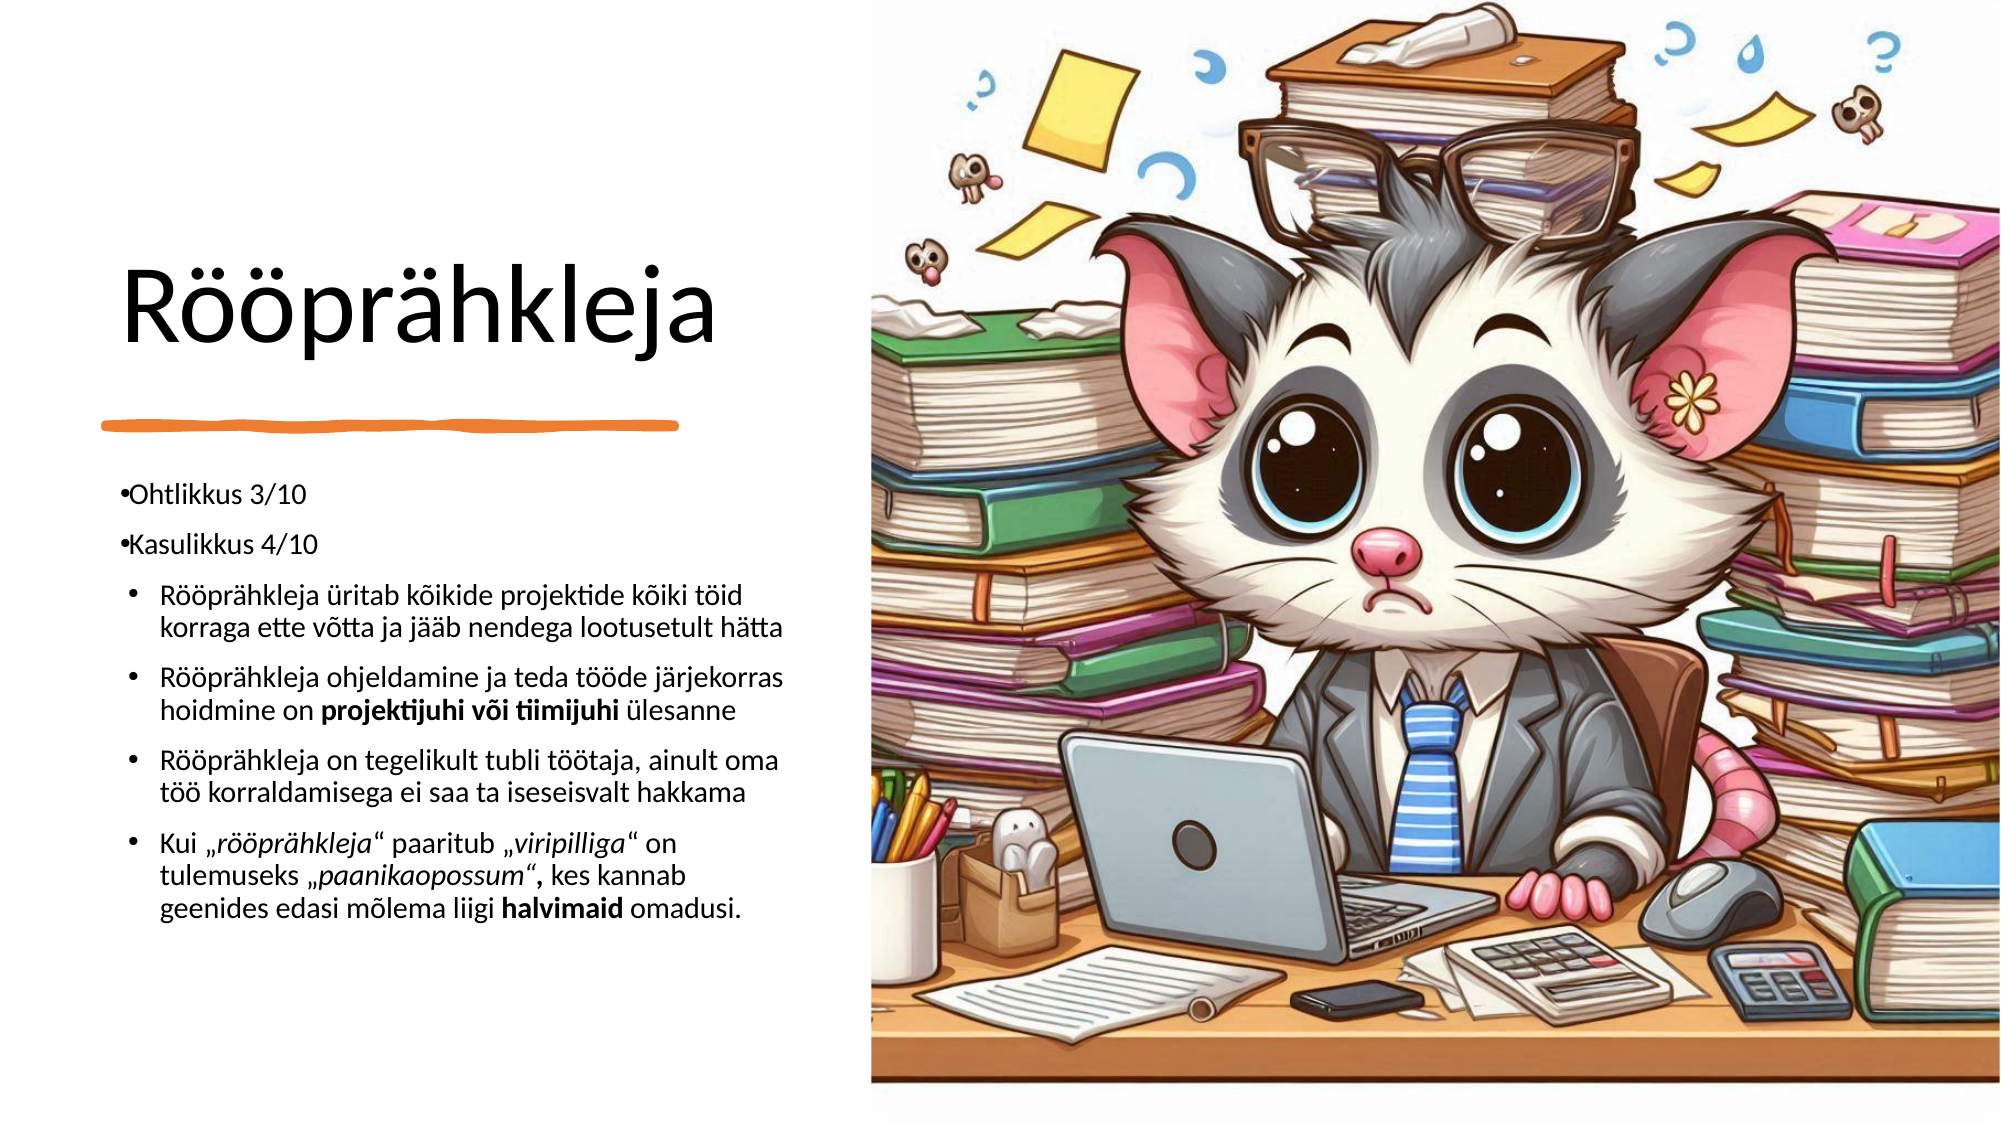

# Rööprähkleja
Ohtlikkus 3/10
Kasulikkus 4/10
Rööprähkleja üritab kõikide projektide kõiki töid korraga ette võtta ja jääb nendega lootusetult hätta
Rööprähkleja ohjeldamine ja teda tööde järjekorras hoidmine on projektijuhi või tiimijuhi ülesanne
Rööprähkleja on tegelikult tubli töötaja, ainult oma töö korraldamisega ei saa ta iseseisvalt hakkama
Kui „rööprähkleja“ paaritub „viripilliga“ on tulemuseks „paanikaopossum“, kes kannab geenides edasi mõlema liigi halvimaid omadusi.